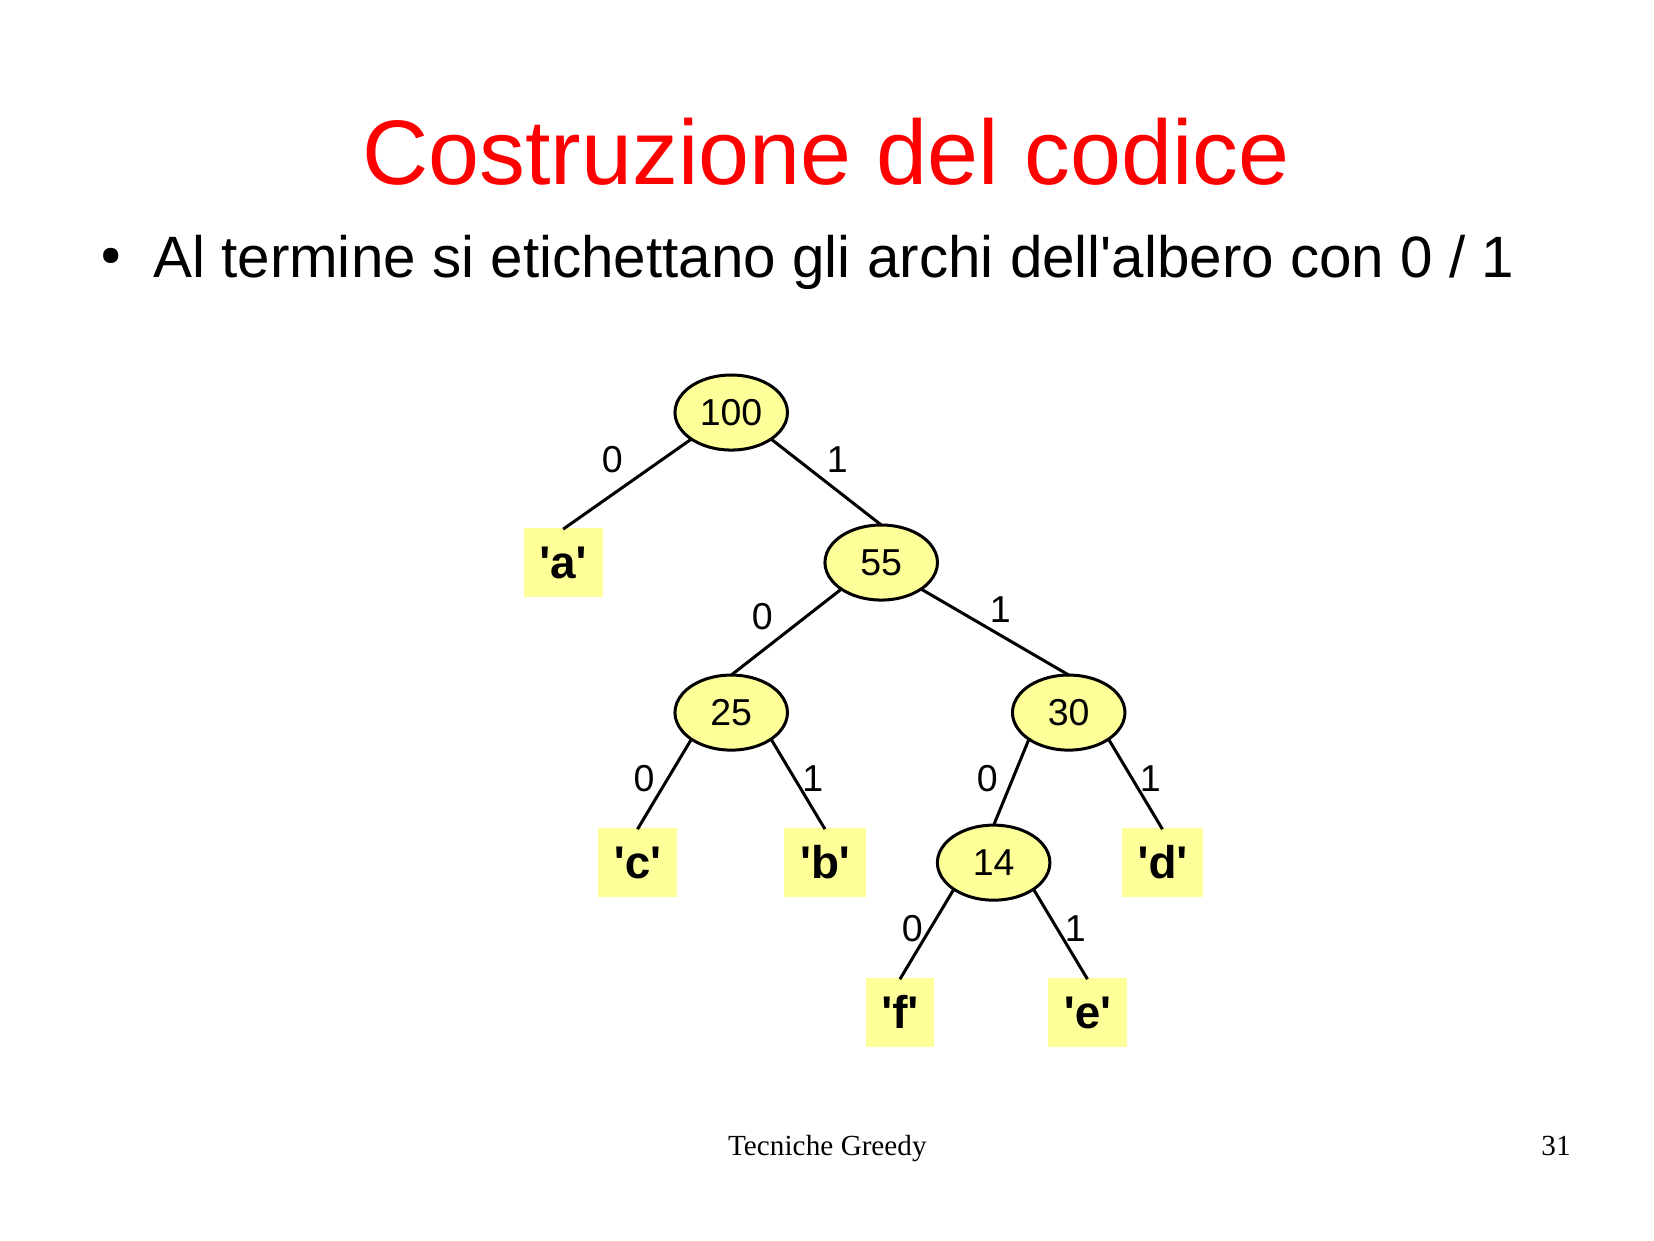

# Costruzione del codice
Al termine si etichettano gli archi dell'albero con 0 / 1
100
0
1
55
'a'
1
0
25
30
0
1
0
1
14
'b'
'c'
'd'
0
1
'f'
'e'
Tecniche Greedy
31